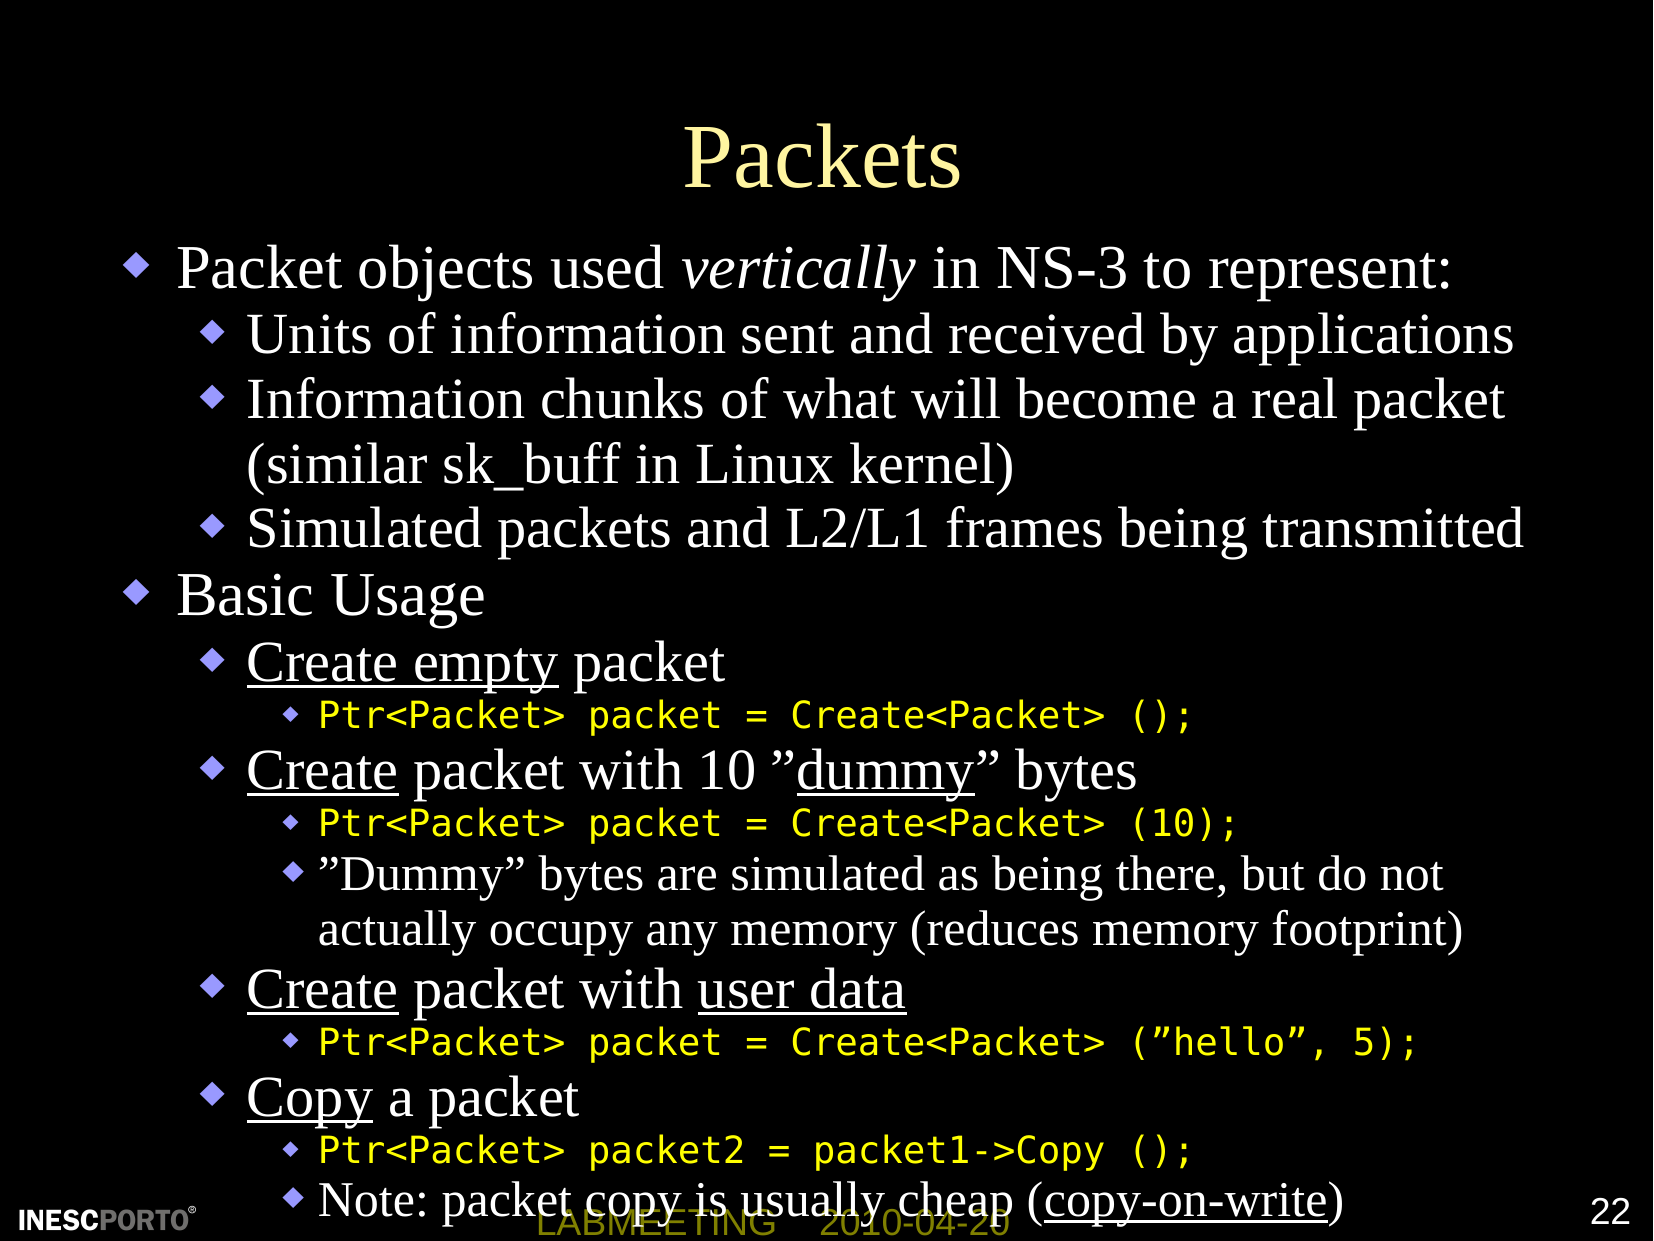

# Packets
Packet objects used vertically in NS-3 to represent:
Units of information sent and received by applications
Information chunks of what will become a real packet (similar sk_buff in Linux kernel)
Simulated packets and L2/L1 frames being transmitted
Basic Usage
Create empty packet
Ptr<Packet> packet = Create<Packet> ();
Create packet with 10 ”dummy” bytes
Ptr<Packet> packet = Create<Packet> (10);
”Dummy” bytes are simulated as being there, but do not actually occupy any memory (reduces memory footprint)
Create packet with user data
Ptr<Packet> packet = Create<Packet> (”hello”, 5);
Copy a packet
Ptr<Packet> packet2 = packet1->Copy ();
Note: packet copy is usually cheap (copy-on-write)